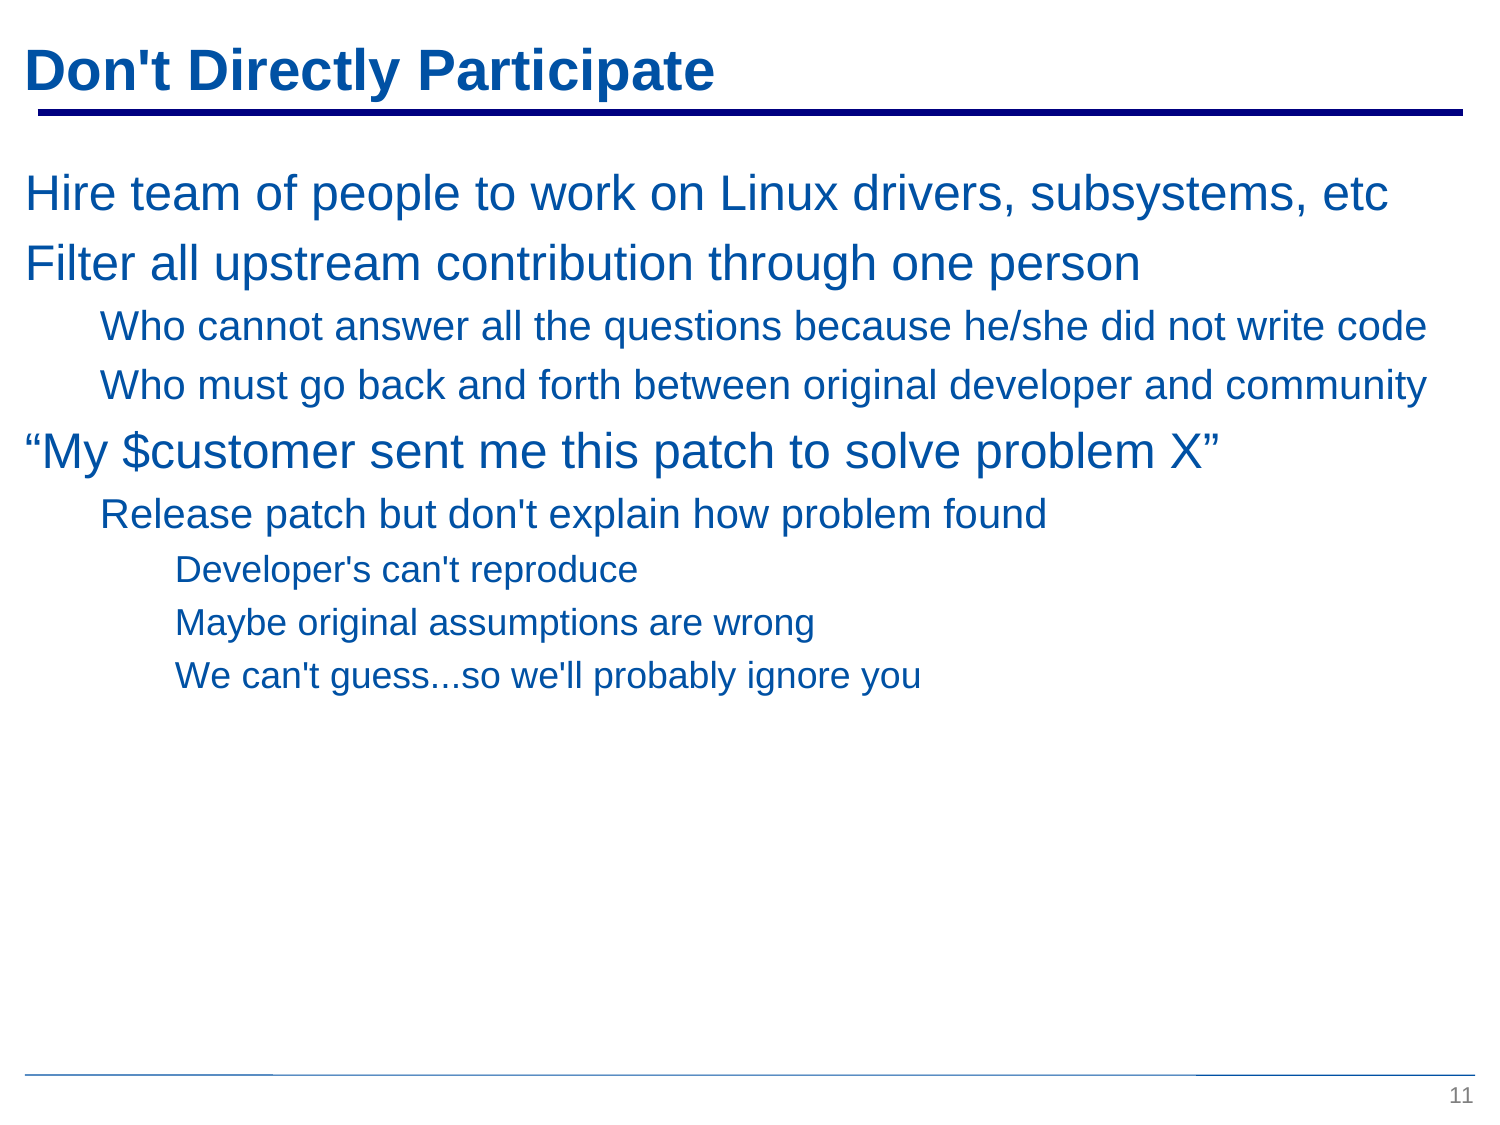

# Don't Directly Participate
Hire team of people to work on Linux drivers, subsystems, etc
Filter all upstream contribution through one person
Who cannot answer all the questions because he/she did not write code
Who must go back and forth between original developer and community
“My $customer sent me this patch to solve problem X”
Release patch but don't explain how problem found
Developer's can't reproduce
Maybe original assumptions are wrong
We can't guess...so we'll probably ignore you
11